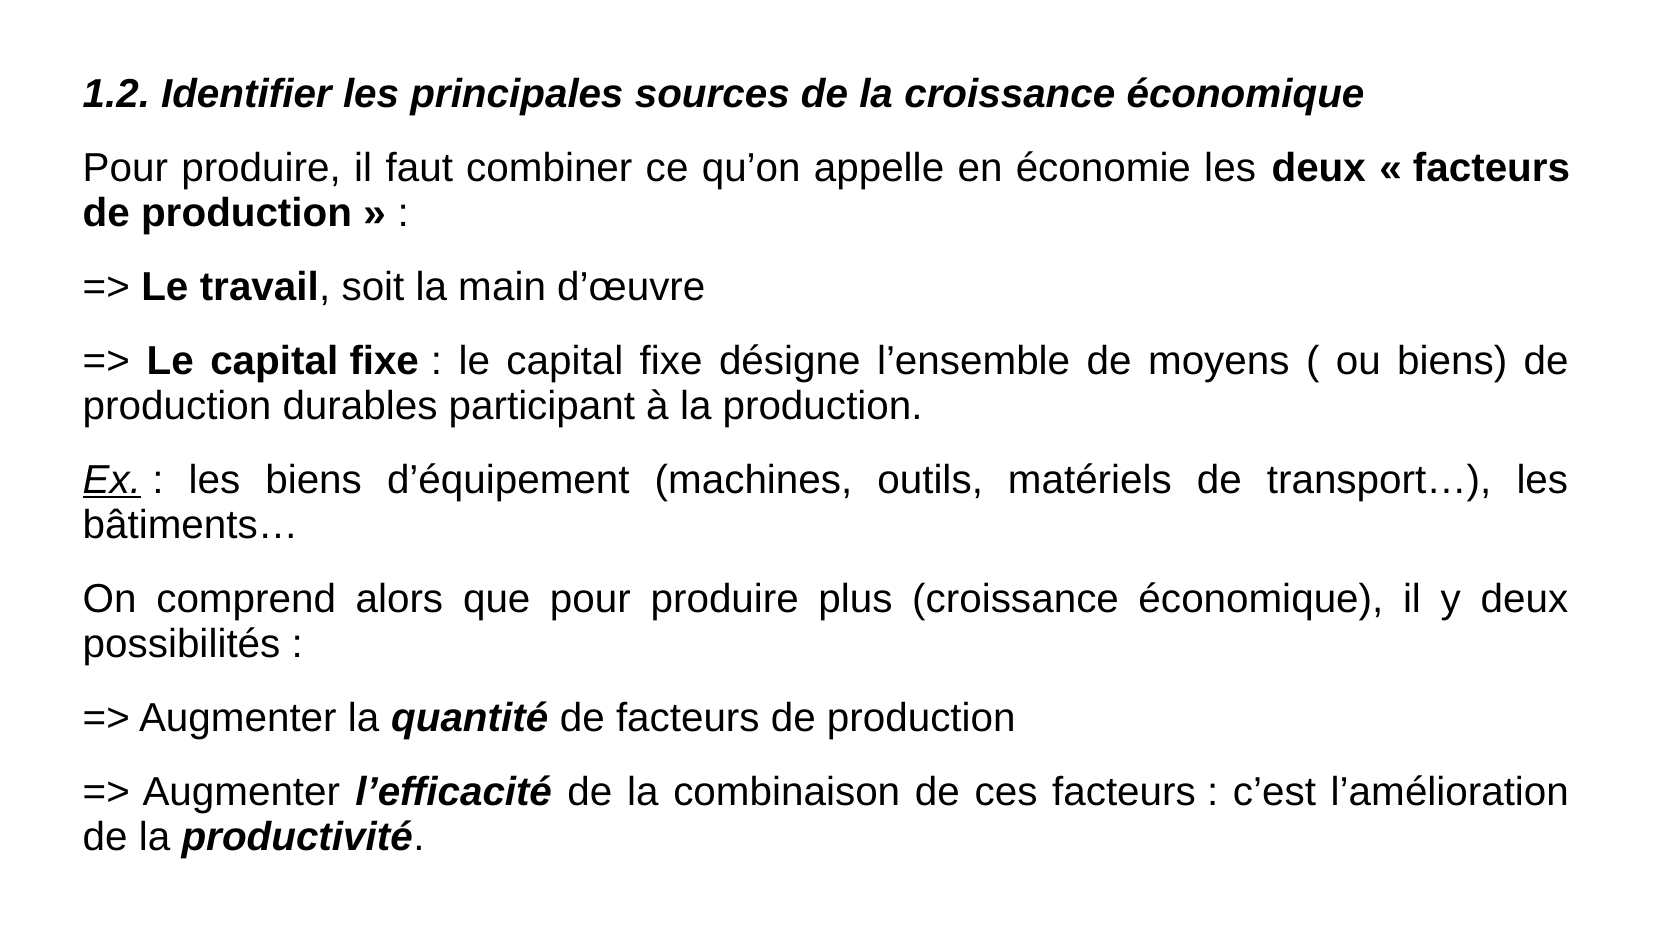

# 1.2. Identifier les principales sources de la croissance économique
Pour produire, il faut combiner ce qu’on appelle en économie les deux « facteurs de production » :
=> Le travail, soit la main d’œuvre
=> Le capital fixe : le capital fixe désigne l’ensemble de moyens ( ou biens) de production durables participant à la production.
Ex. : les biens d’équipement (machines, outils, matériels de transport…), les bâtiments…
On comprend alors que pour produire plus (croissance économique), il y deux possibilités :
=> Augmenter la quantité de facteurs de production
=> Augmenter l’efficacité de la combinaison de ces facteurs : c’est l’amélioration de la productivité.